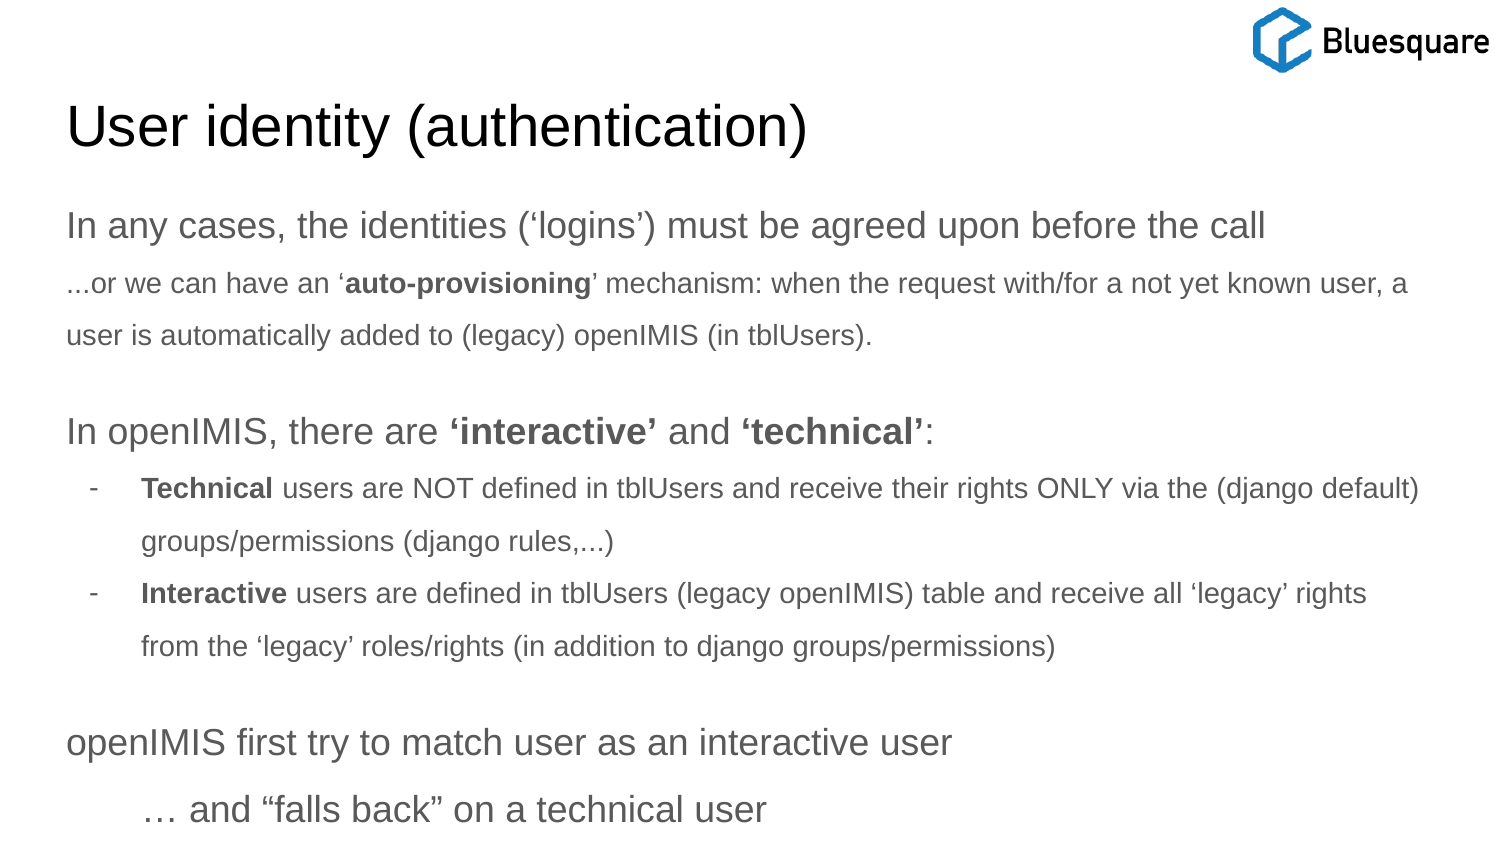

# User identity (authentication)
In any cases, the identities (‘logins’) must be agreed upon before the call
...or we can have an ‘auto-provisioning’ mechanism: when the request with/for a not yet known user, a user is automatically added to (legacy) openIMIS (in tblUsers).
In openIMIS, there are ‘interactive’ and ‘technical’:
Technical users are NOT defined in tblUsers and receive their rights ONLY via the (django default) groups/permissions (django rules,...)
Interactive users are defined in tblUsers (legacy openIMIS) table and receive all ‘legacy’ rights from the ‘legacy’ roles/rights (in addition to django groups/permissions)
openIMIS first try to match user as an interactive user
… and “falls back” on a technical user